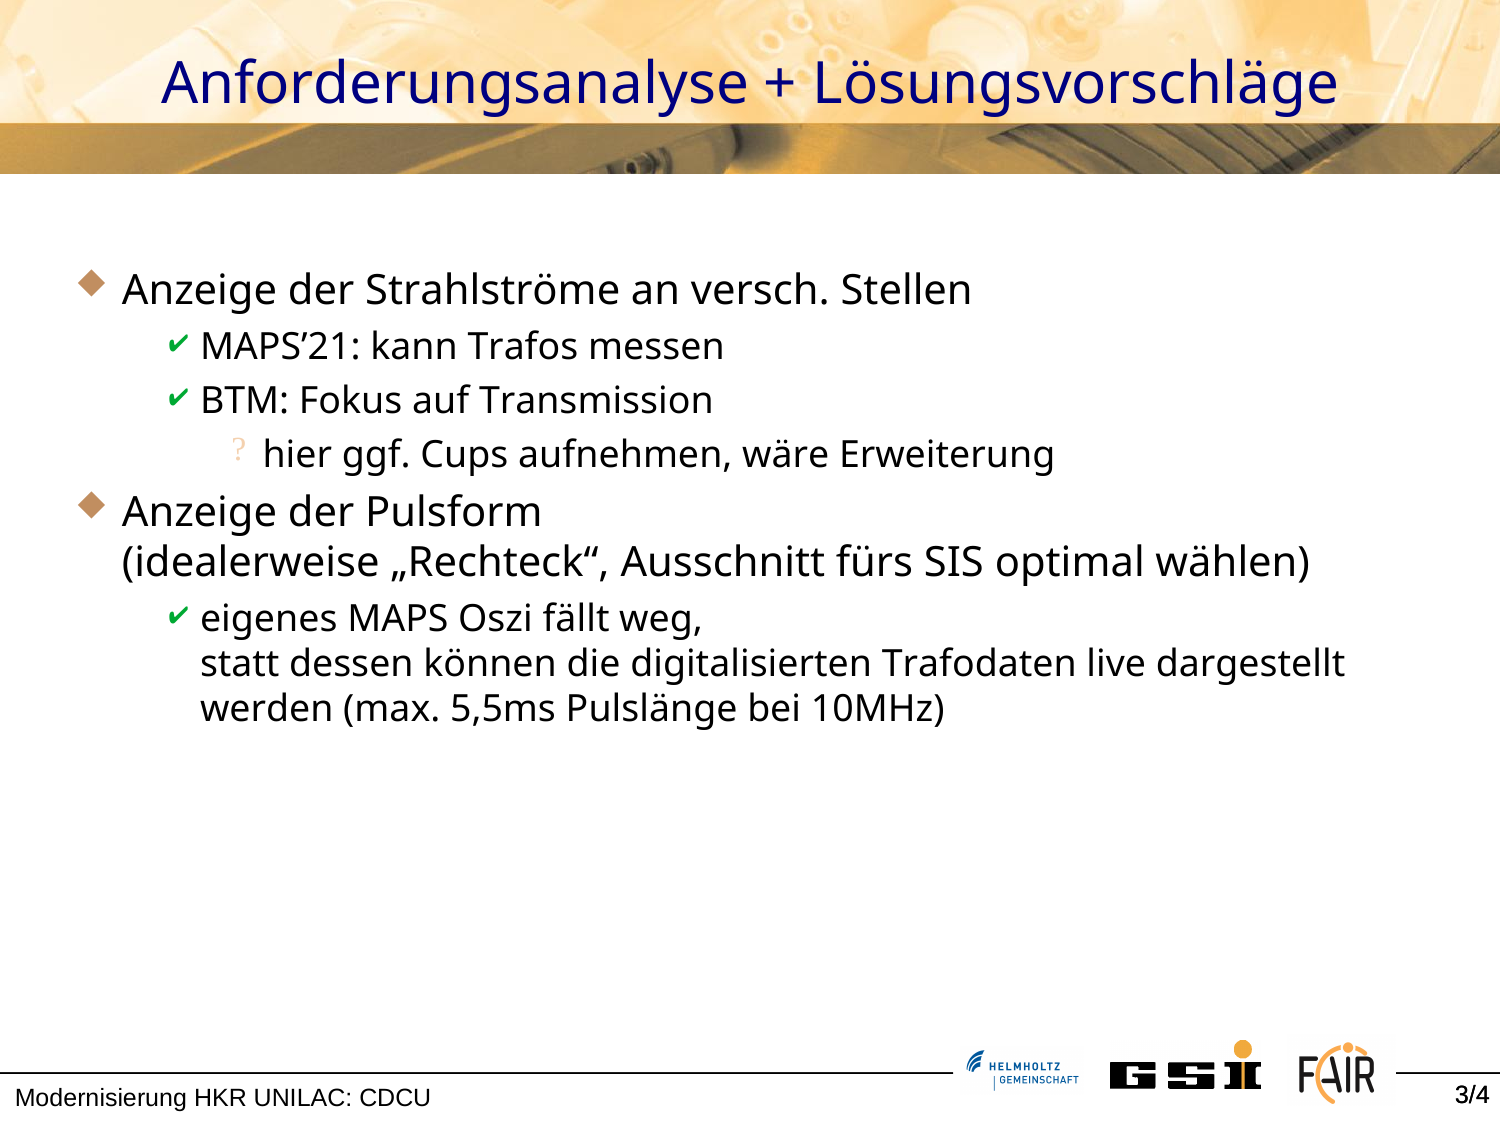

# Anforderungsanalyse + Lösungsvorschläge
Anzeige der Strahlströme an versch. Stellen
MAPS’21: kann Trafos messen
BTM: Fokus auf Transmission
hier ggf. Cups aufnehmen, wäre Erweiterung
Anzeige der Pulsform
(idealerweise „Rechteck“, Ausschnitt fürs SIS optimal wählen)
eigenes MAPS Oszi fällt weg,
statt dessen können die digitalisierten Trafodaten live dargestellt werden (max. 5,5ms Pulslänge bei 10MHz)
3